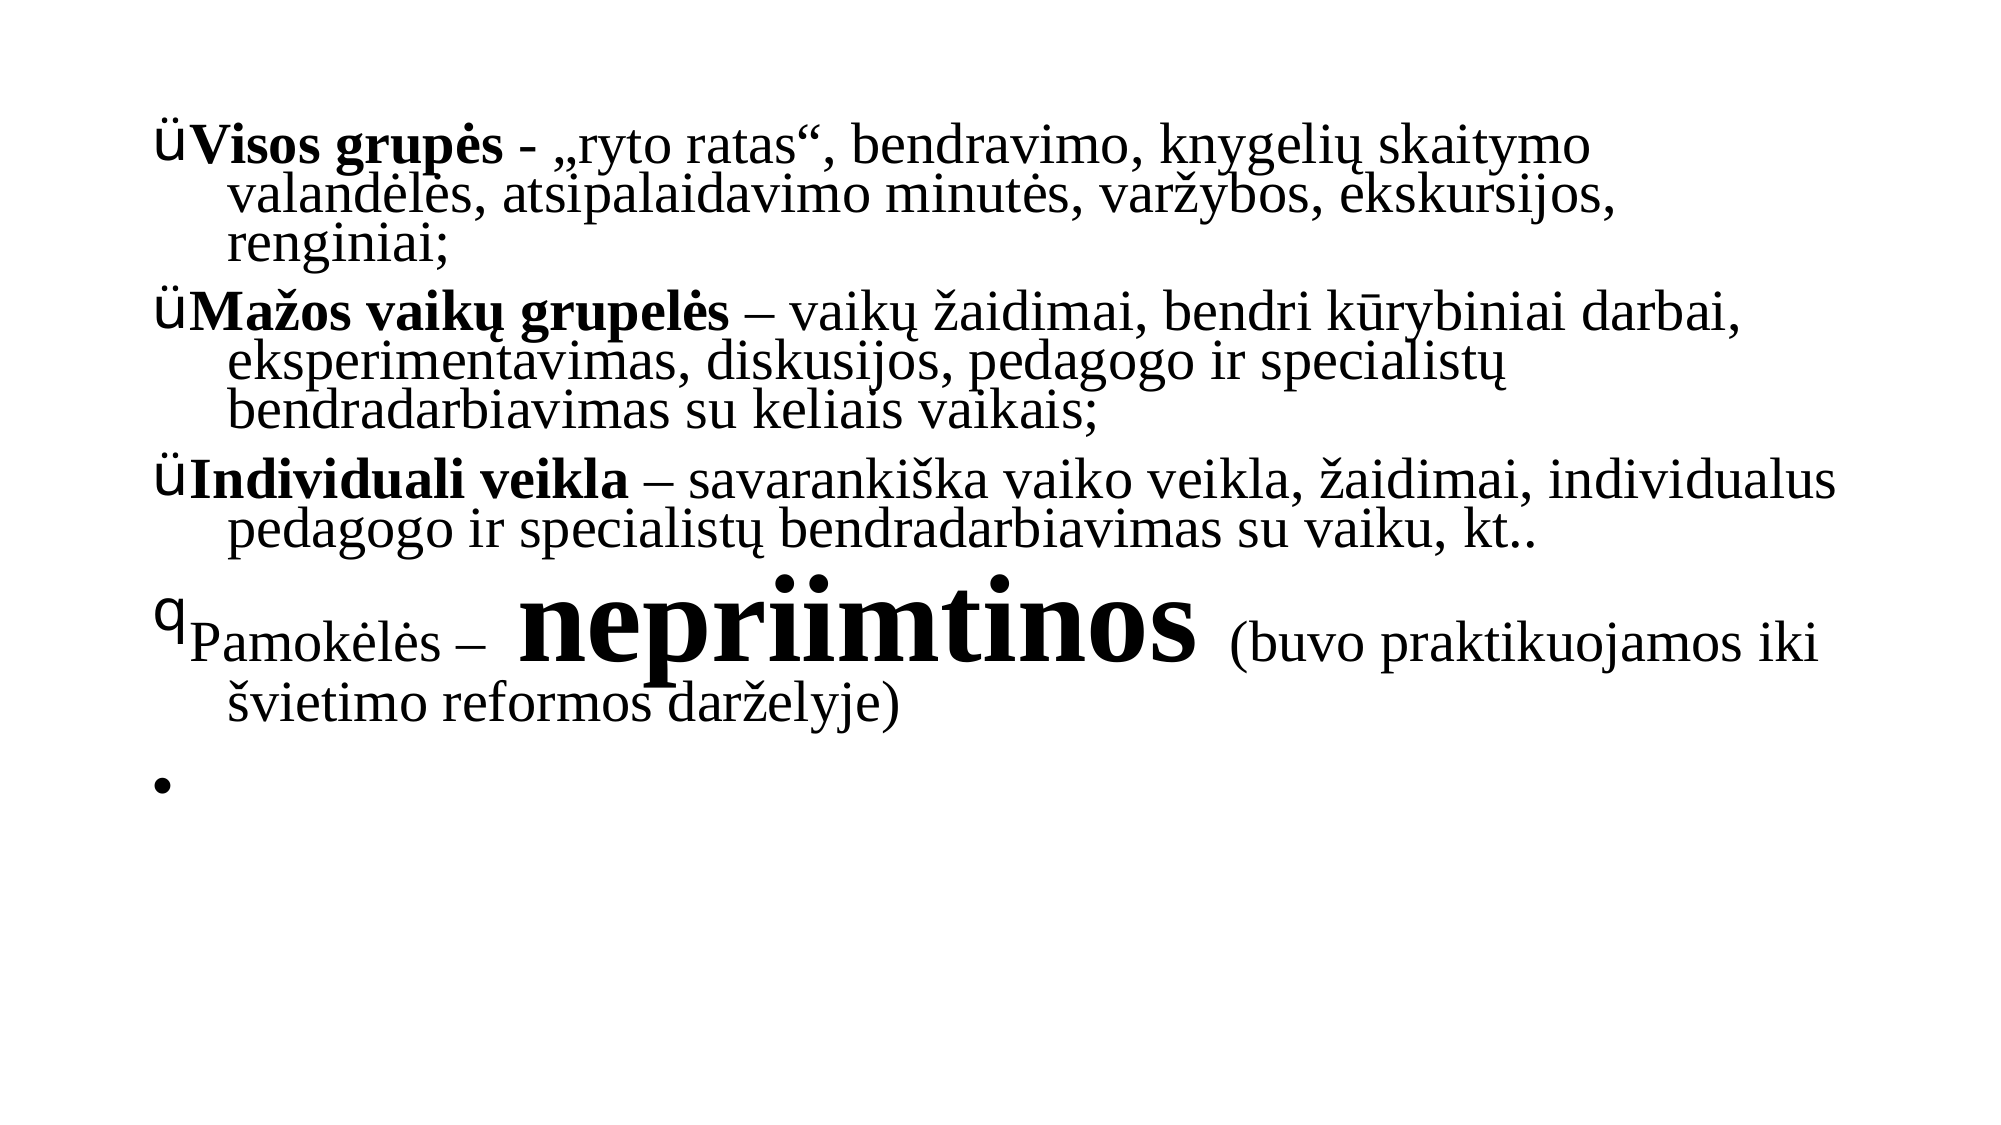

# Visos grupės - „ryto ratas“, bendravimo, knygelių skaitymo valandėlės, atsipalaidavimo minutės, varžybos, ekskursijos, renginiai;
Mažos vaikų grupelės – vaikų žaidimai, bendri kūrybiniai darbai, eksperimentavimas, diskusijos, pedagogo ir specialistų bendradarbiavimas su keliais vaikais;
Individuali veikla – savarankiška vaiko veikla, žaidimai, individualus pedagogo ir specialistų bendradarbiavimas su vaiku, kt..
Pamokėlės – nepriimtinos (buvo praktikuojamos iki švietimo reformos darželyje)